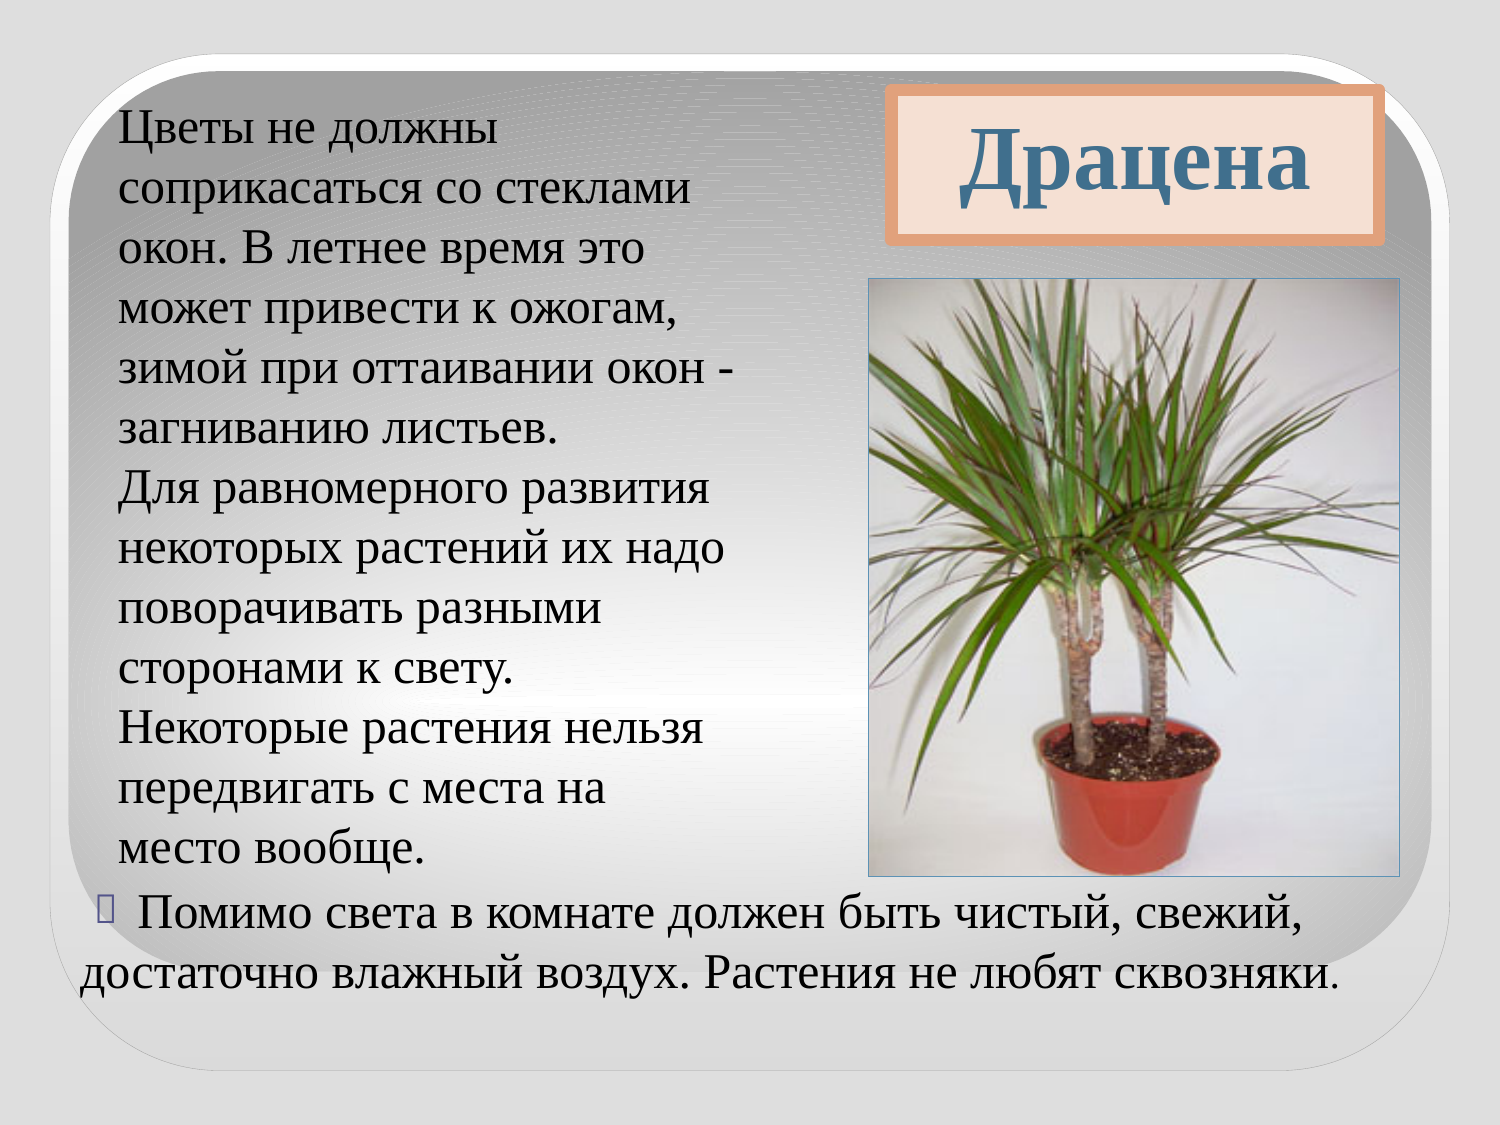

Цветы не должны соприкасаться со стеклами окон. В летнее время это может привести к ожогам, зимой при оттаивании окон - загниванию листьев.
Для равномерного развития некоторых растений их надо поворачивать разными сторонами к свету. Некоторые растения нельзя передвигать с места на место вообще.
Драцена
# Помимо света в комнате должен быть чистый, свежий, достаточно влажный воздух. Растения не любят сквозняки.